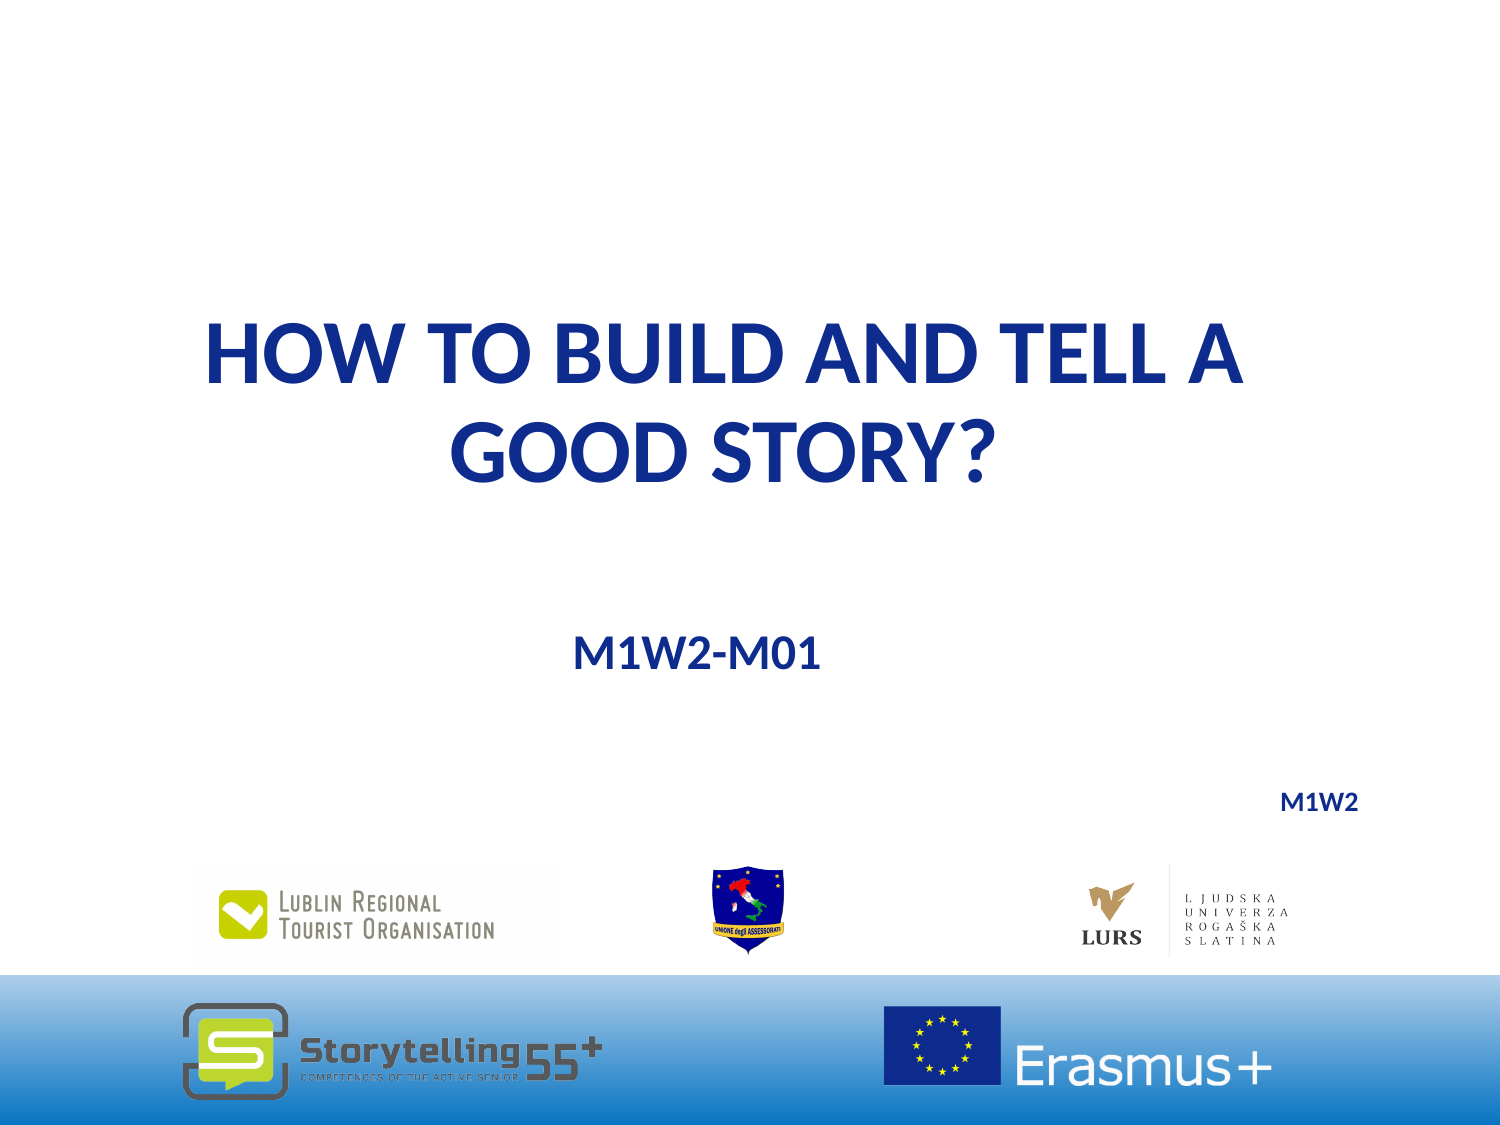

# HOW TO BUILD AND TELL A GOOD STORY?
M1W2-M01
M1W2